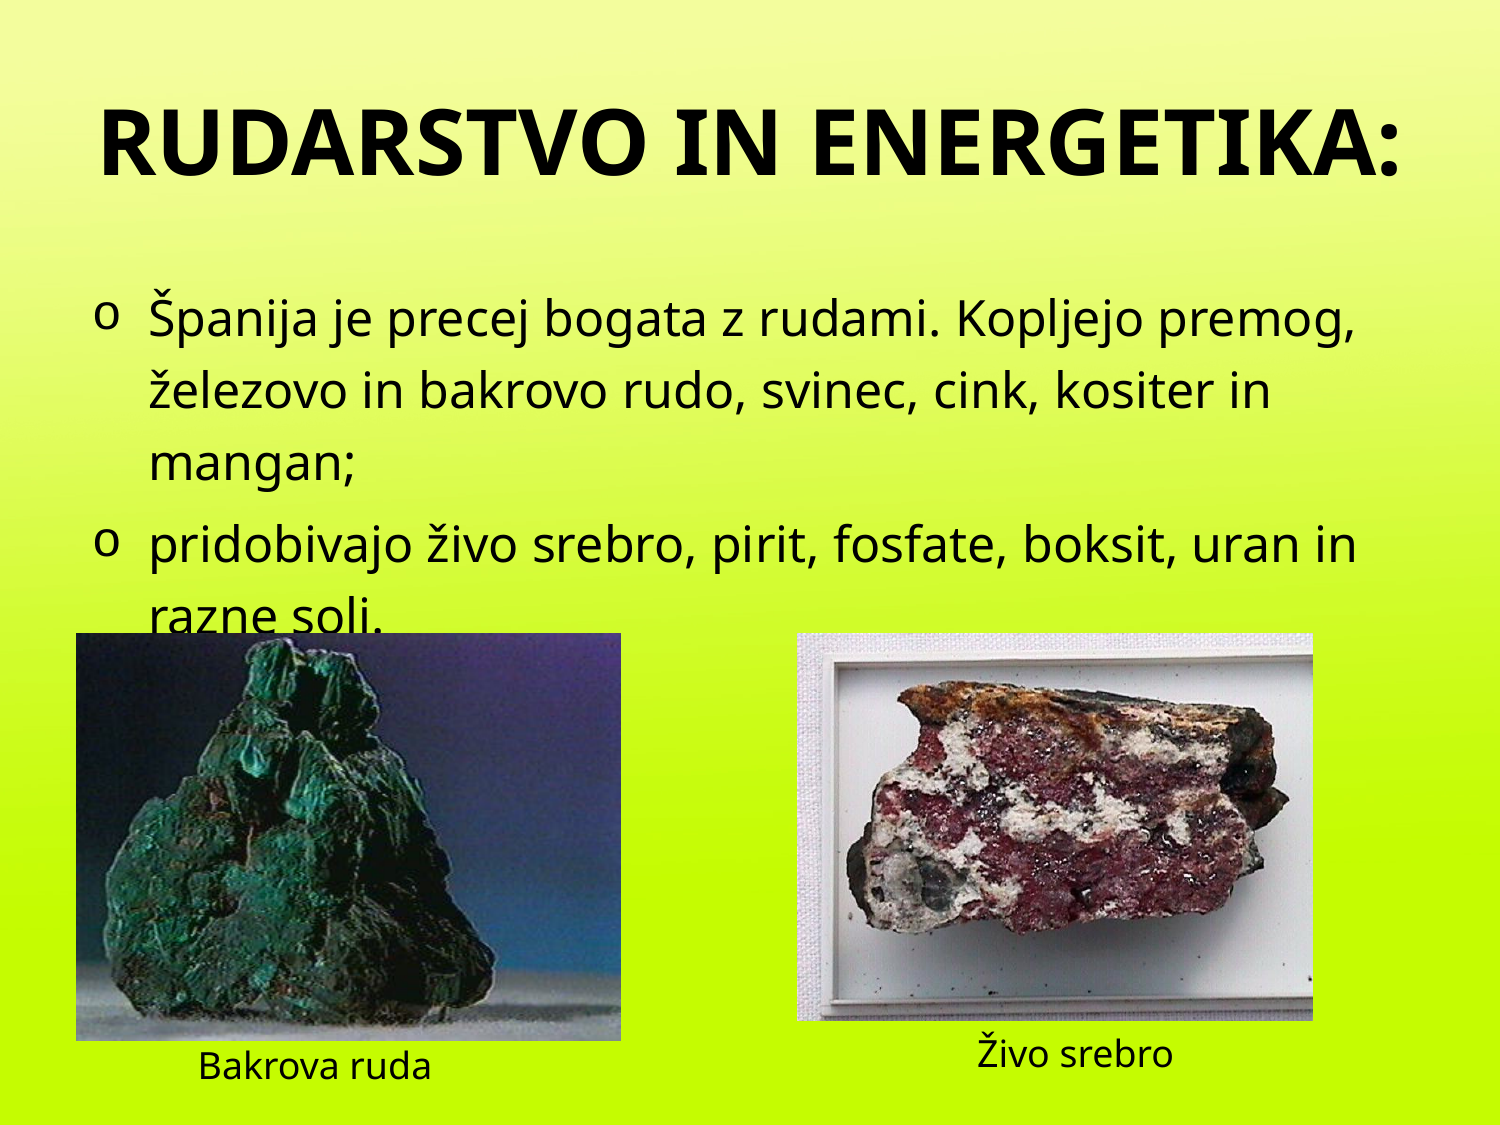

RUDARSTVO IN ENERGETIKA:
# Španija je precej bogata z rudami. Kopljejo premog, železovo in bakrovo rudo, svinec, cink, kositer in mangan;
pridobivajo živo srebro, pirit, fosfate, boksit, uran in razne soli.
Živo srebro
Bakrova ruda